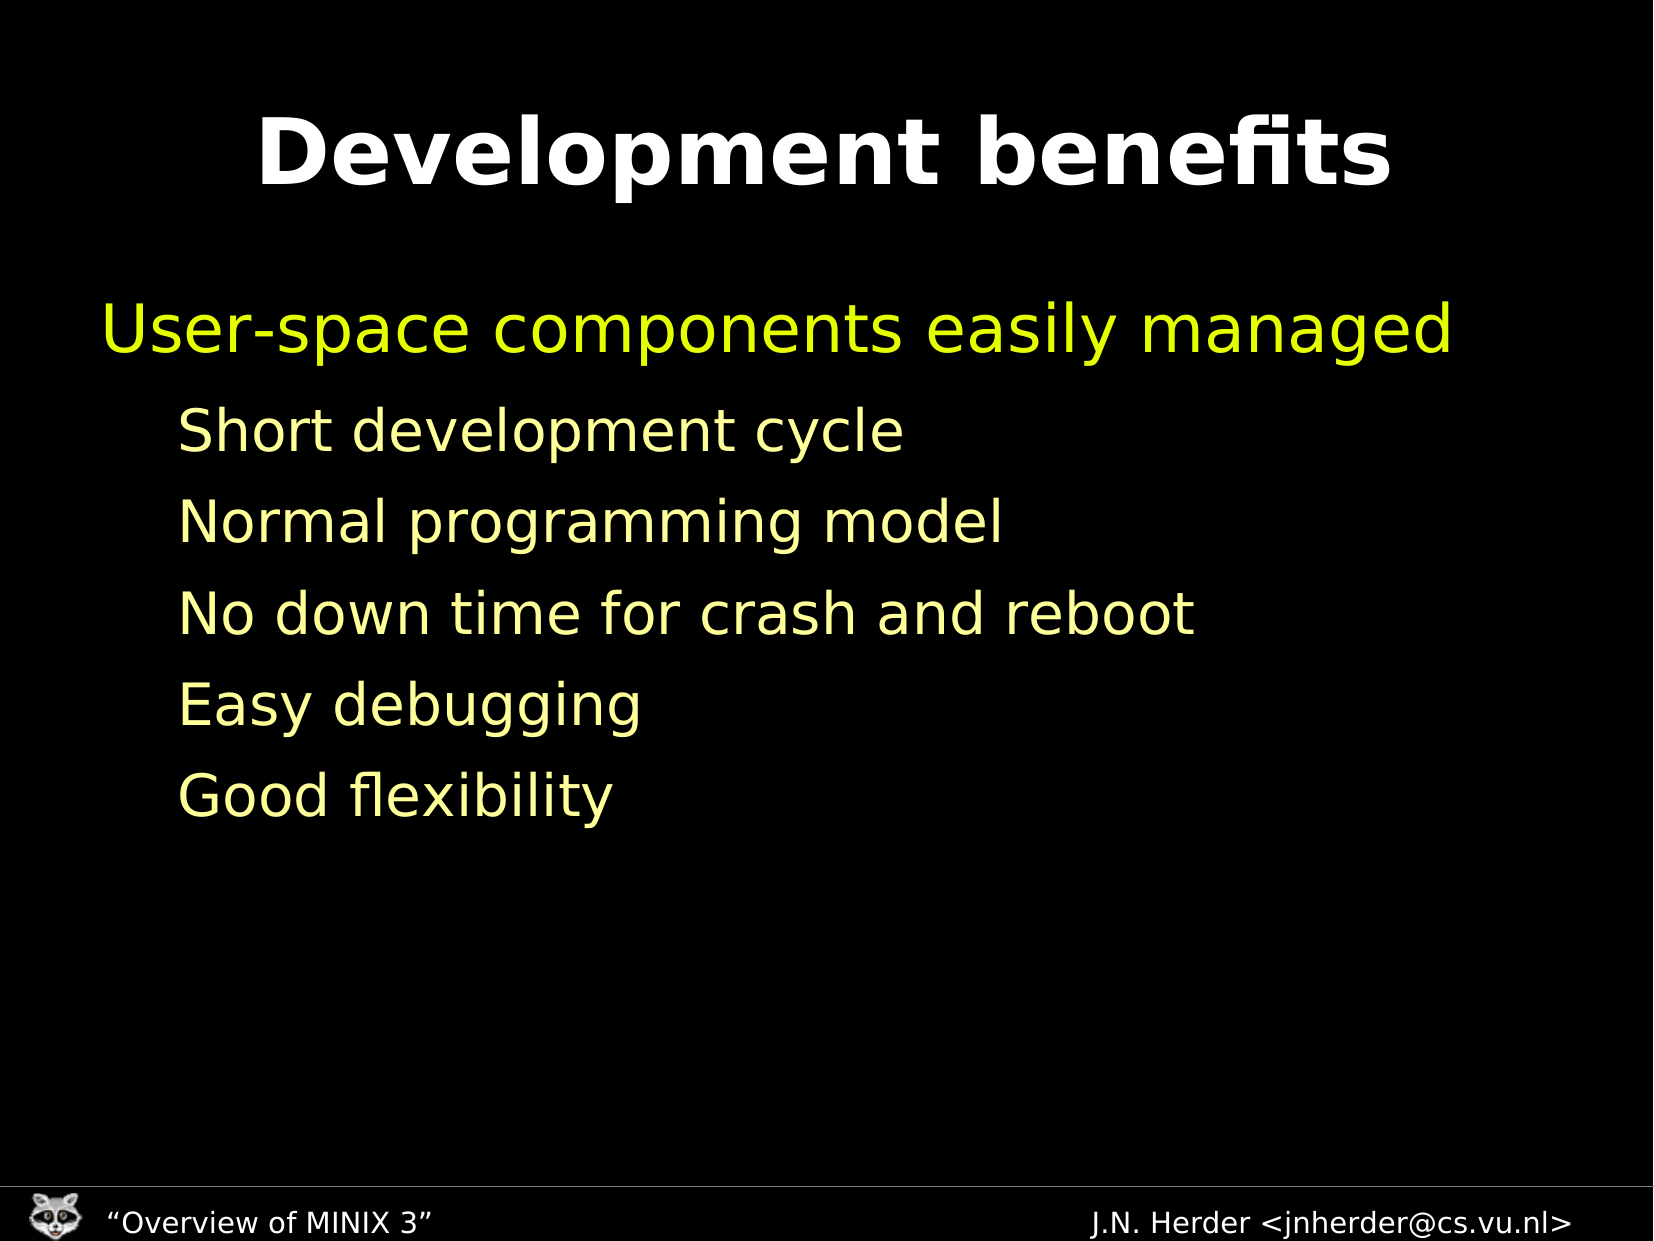

# Development benefits
User-space components easily managed
Short development cycle
Normal programming model
No down time for crash and reboot
Easy debugging
Good flexibility